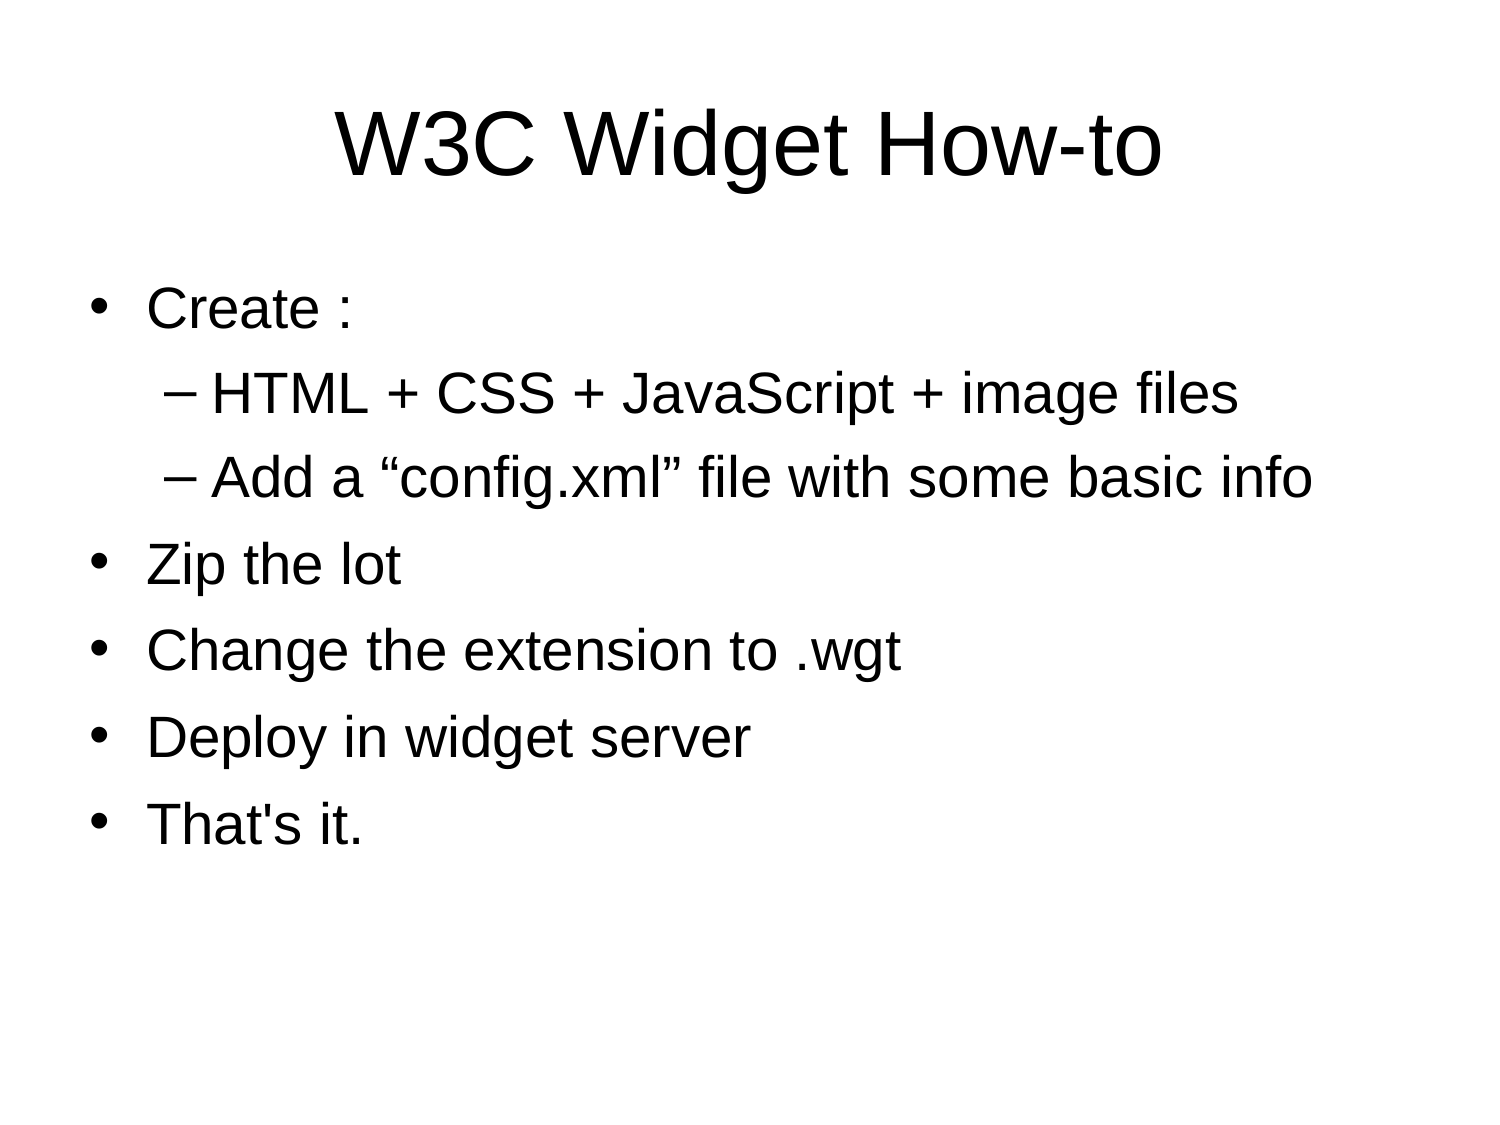

# W3C Widget How-to
Create :
HTML + CSS + JavaScript + image files
Add a “config.xml” file with some basic info
Zip the lot
Change the extension to .wgt
Deploy in widget server
That's it.